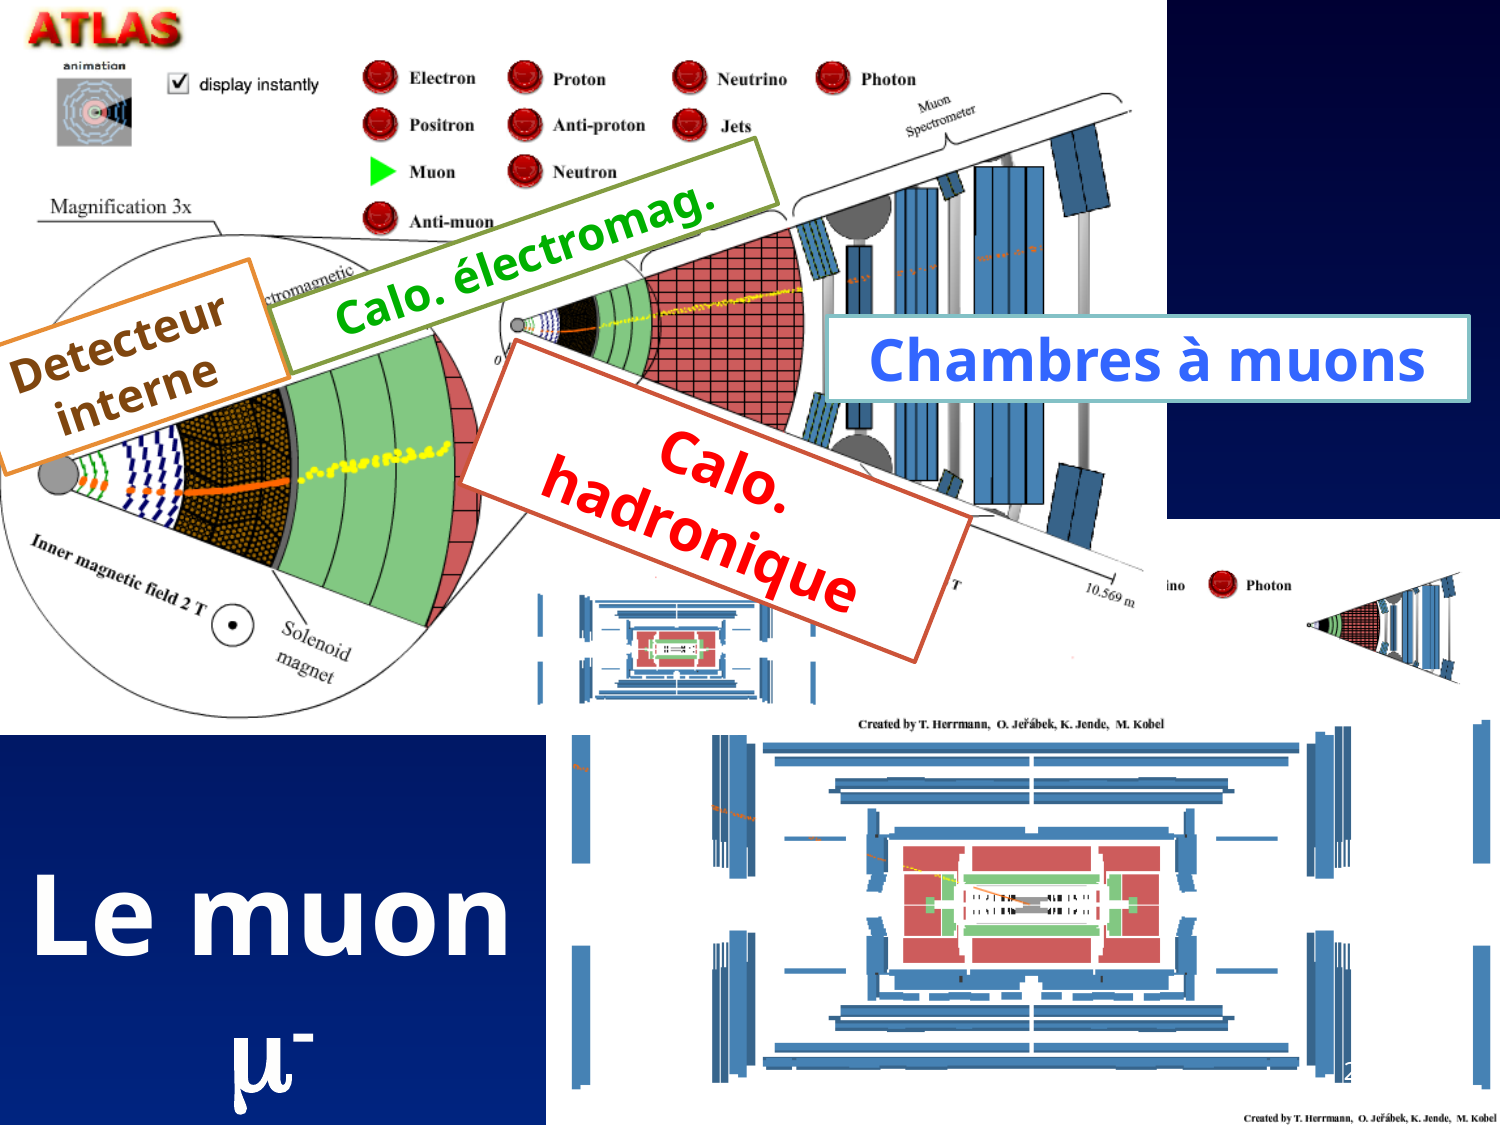

Calo. électromag.
Detecteur interne
Chambres à muons
Calo. hadronique
Le muon
m-